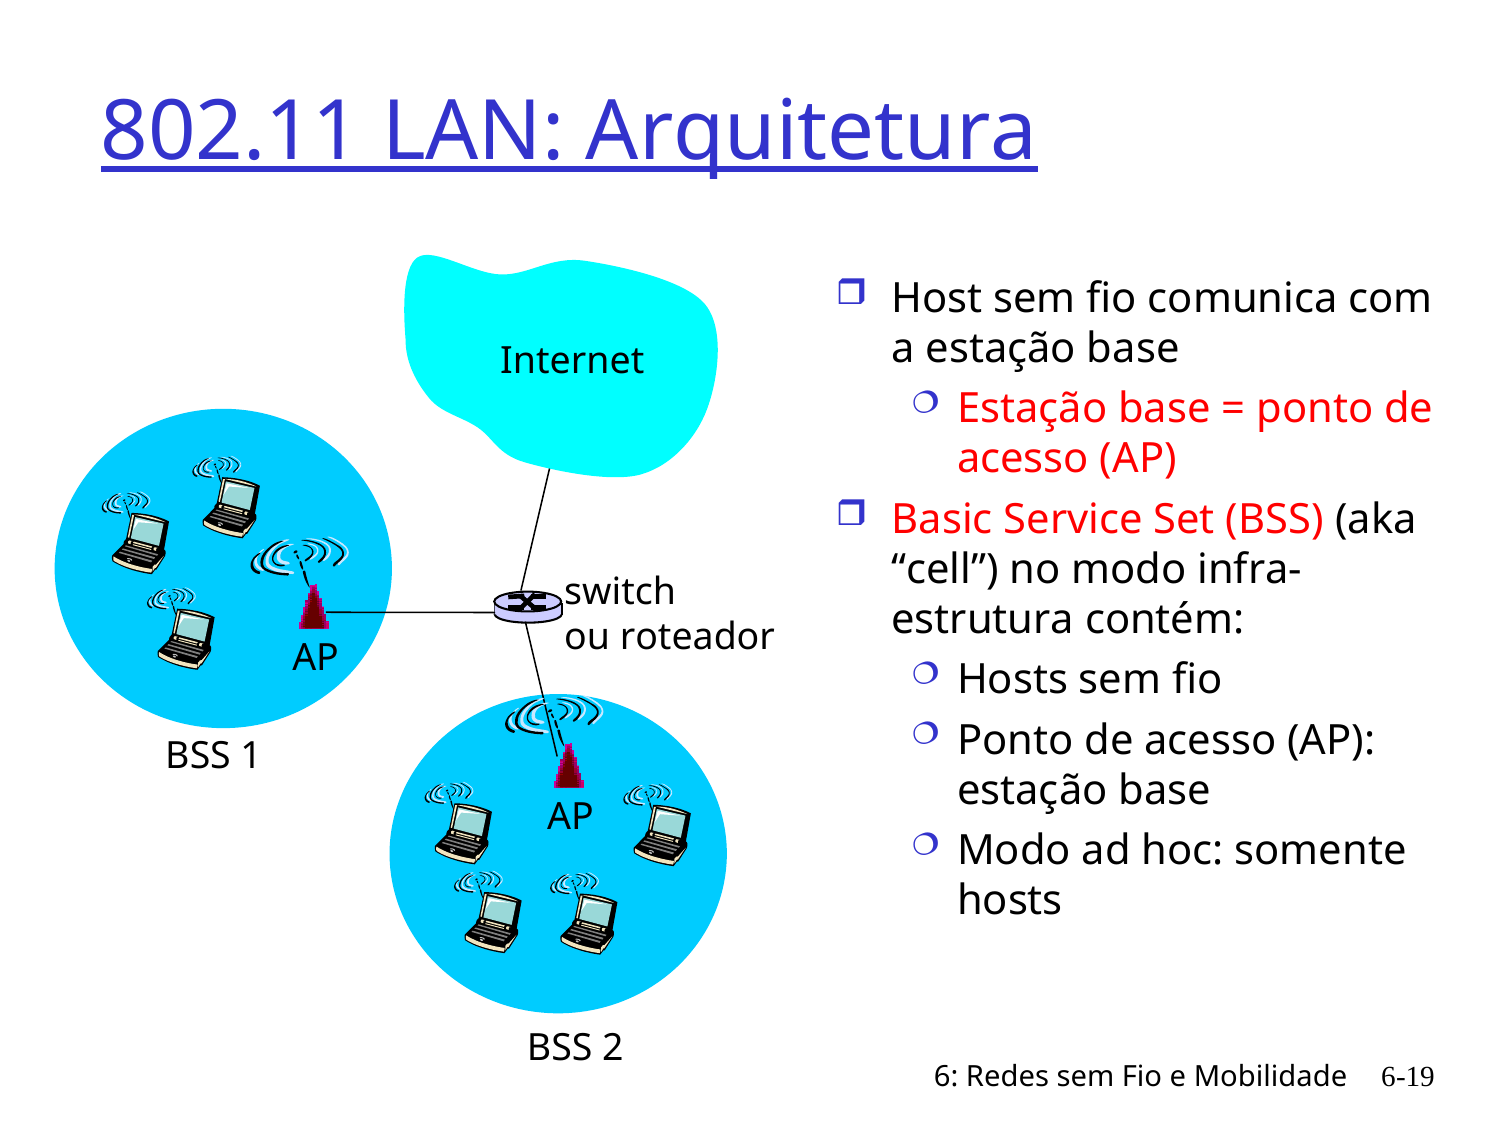

802.11 LAN: Arquitetura
Internet
Host sem fio comunica com a estação base
Estação base = ponto de acesso (AP)
Basic Service Set (BSS) (aka “cell”) no modo infra-estrutura contém:
Hosts sem fio
Ponto de acesso (AP): estação base
Modo ad hoc: somente hosts
AP
switch
ou roteador
AP
BSS 1
BSS 2
6: Redes sem Fio e Mobilidade